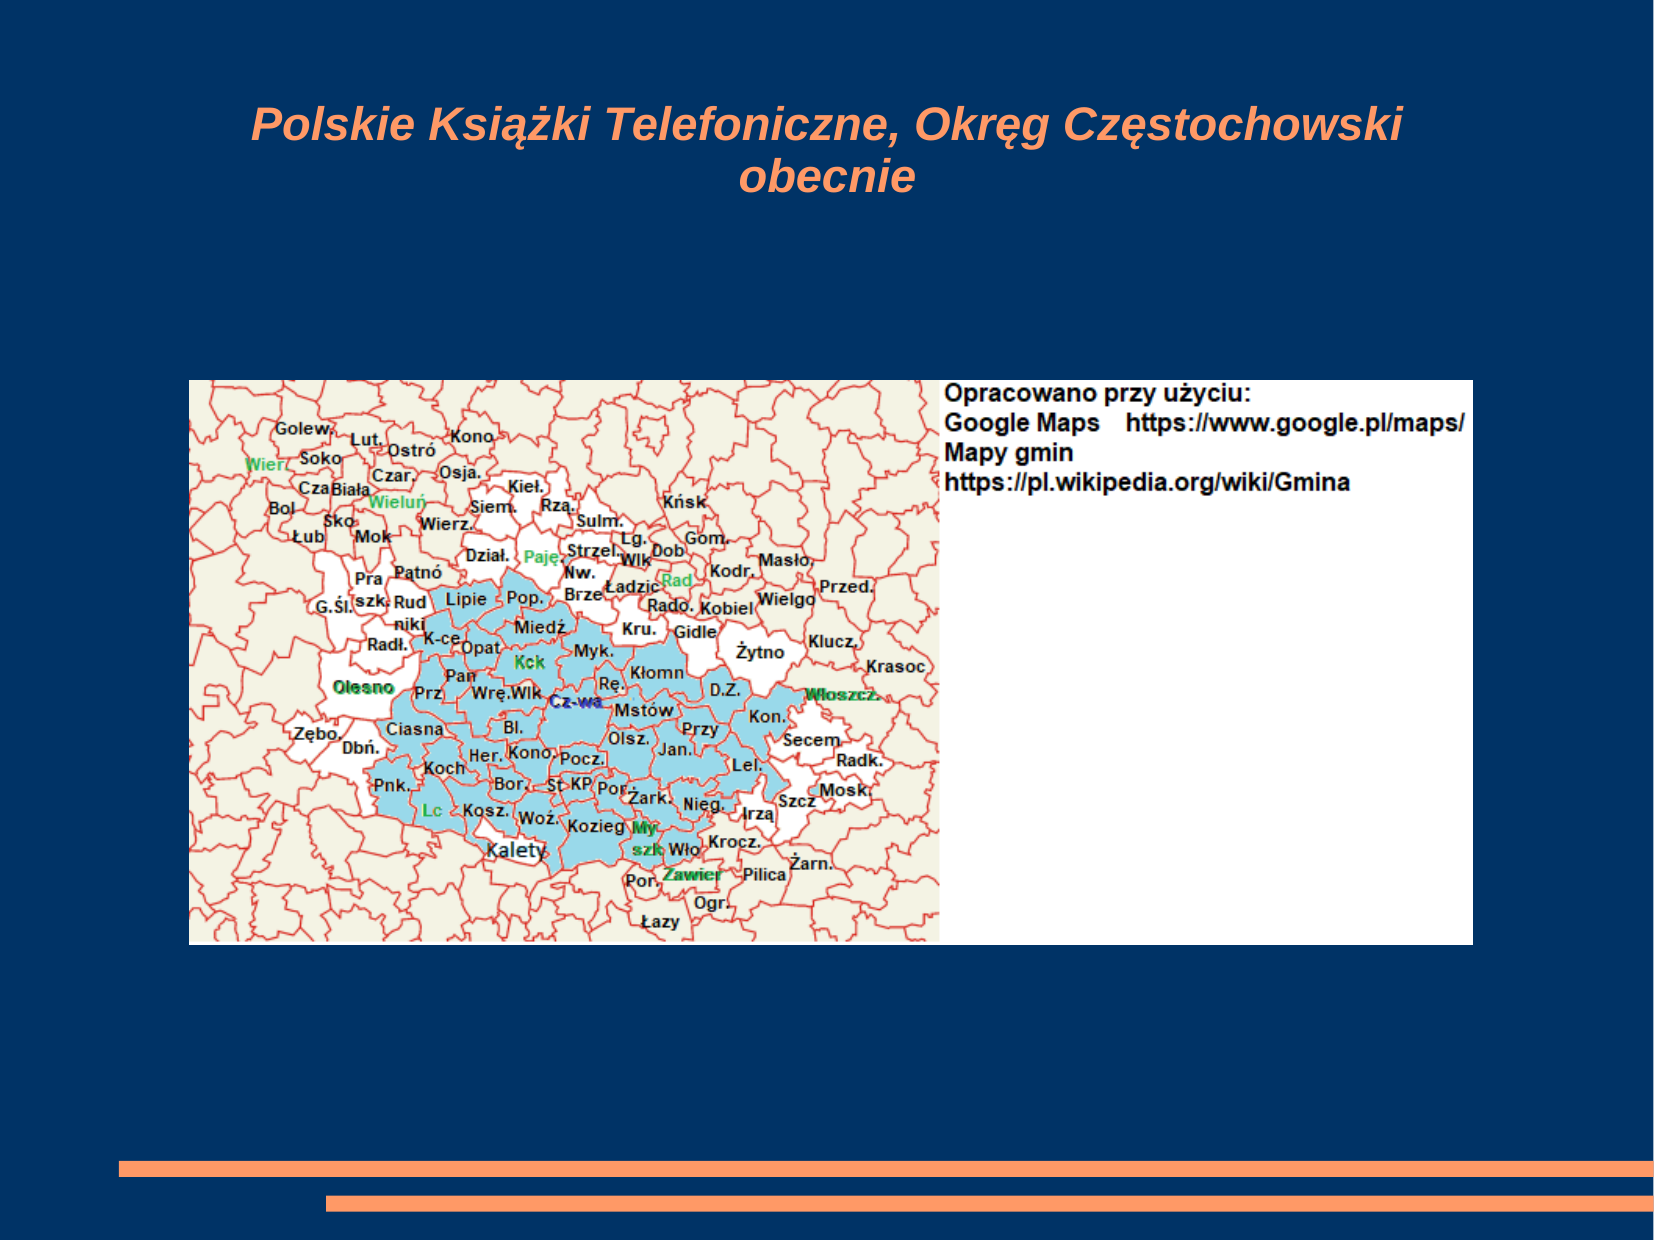

# Polskie Książki Telefoniczne, Okręg Częstochowski obecnie